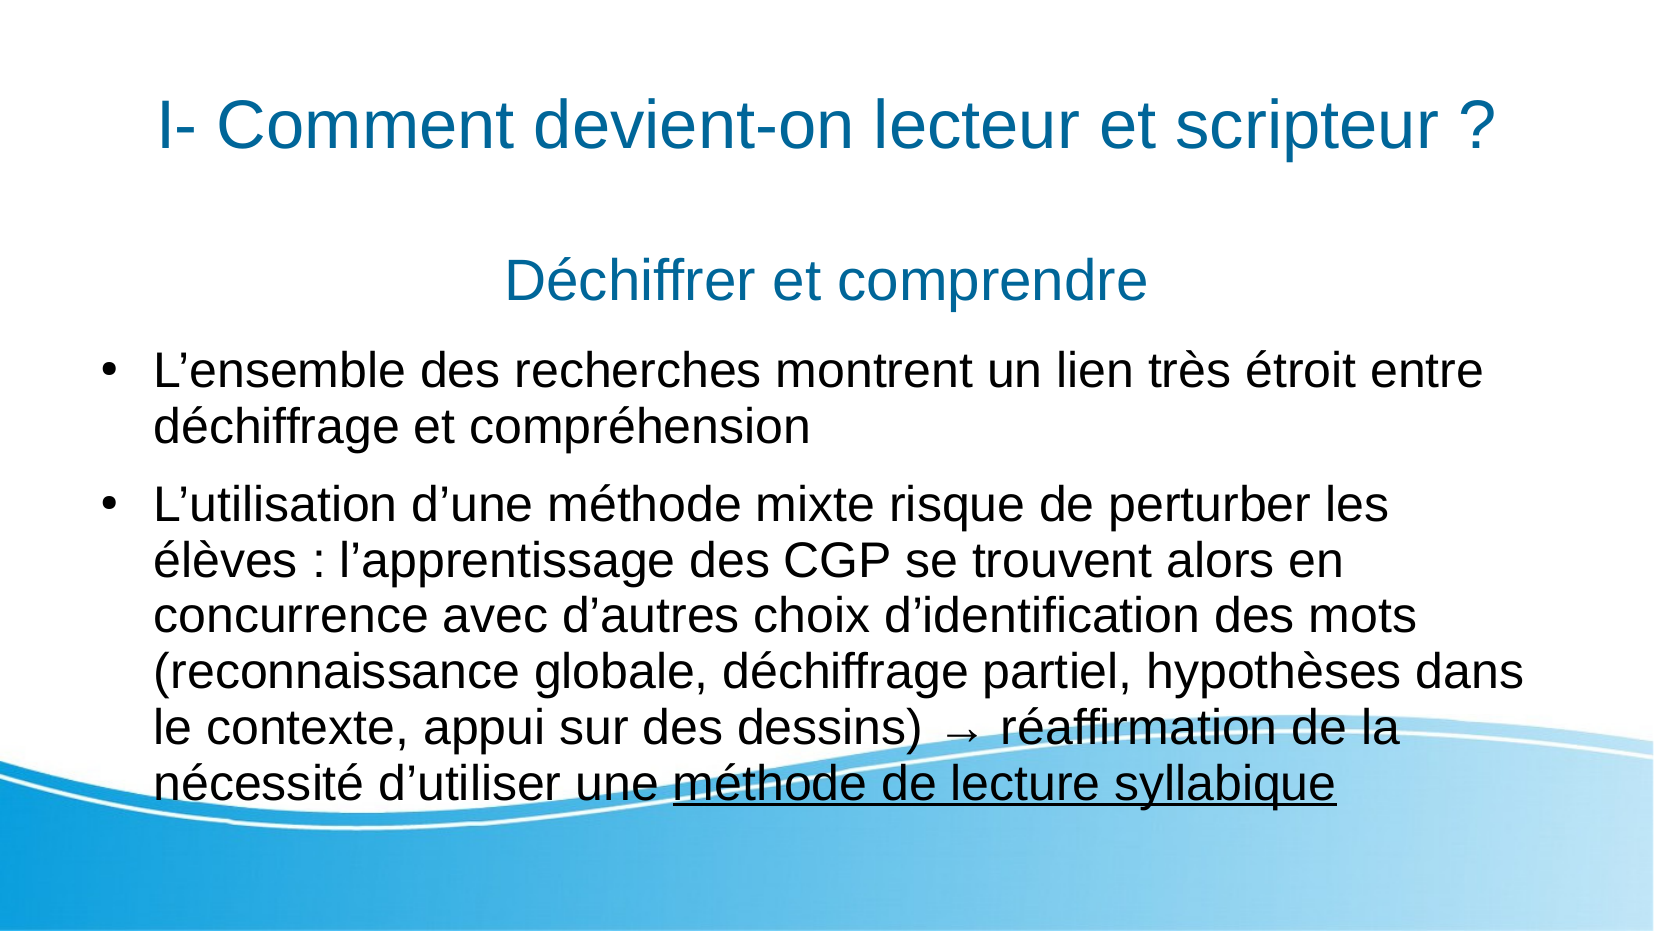

# I- Comment devient-on lecteur et scripteur ?
Déchiffrer et comprendre
L’ensemble des recherches montrent un lien très étroit entre déchiffrage et compréhension
L’utilisation d’une méthode mixte risque de perturber les élèves : l’apprentissage des CGP se trouvent alors en concurrence avec d’autres choix d’identification des mots (reconnaissance globale, déchiffrage partiel, hypothèses dans le contexte, appui sur des dessins) → réaffirmation de la nécessité d’utiliser une méthode de lecture syllabique